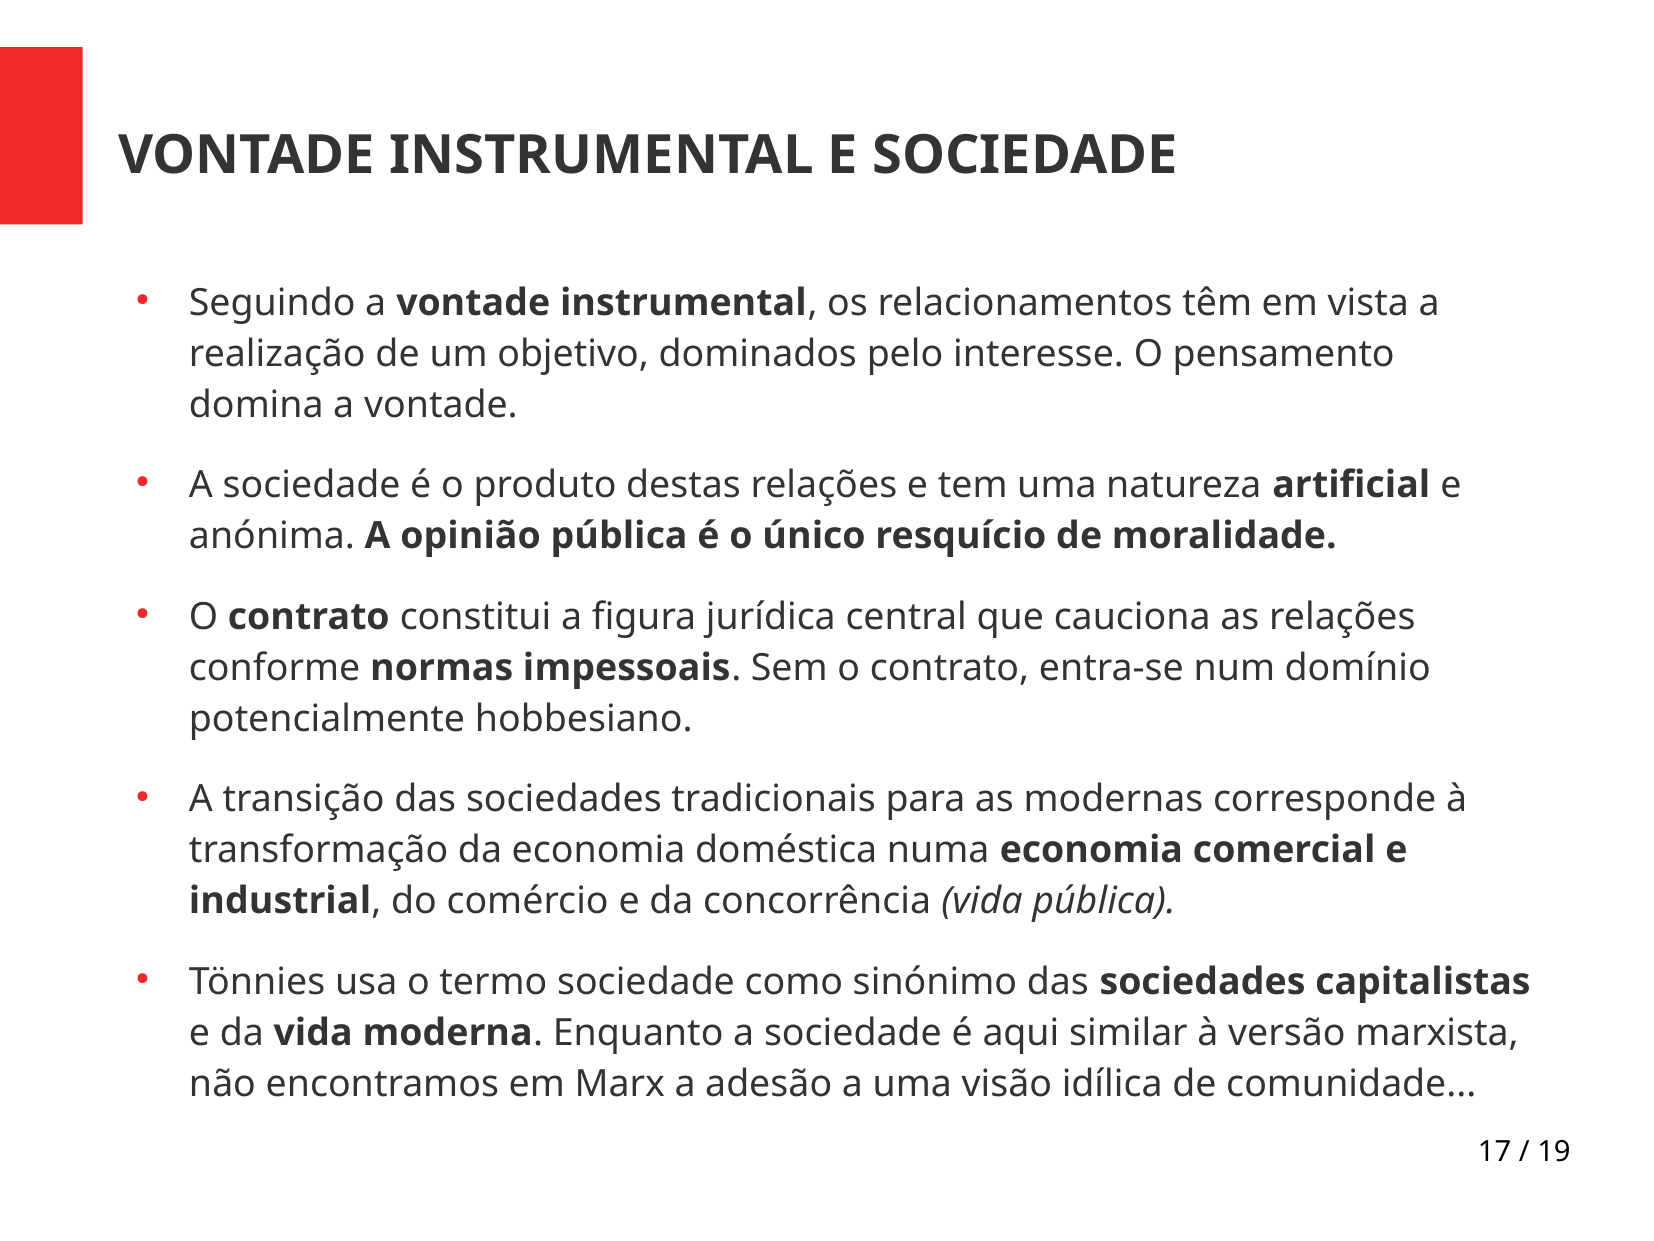

# VONTADE INSTRUMENTAL E SOCIEDADE
Seguindo a vontade instrumental, os relacionamentos têm em vista a realização de um objetivo, dominados pelo interesse. O pensamento domina a vontade.
A sociedade é o produto destas relações e tem uma natureza artificial e anónima. A opinião pública é o único resquício de moralidade.
O contrato constitui a figura jurídica central que cauciona as relações conforme normas impessoais. Sem o contrato, entra-se num domínio potencialmente hobbesiano.
A transição das sociedades tradicionais para as modernas corresponde à transformação da economia doméstica numa economia comercial e industrial, do comércio e da concorrência (vida pública).
Tönnies usa o termo sociedade como sinónimo das sociedades capitalistas e da vida moderna. Enquanto a sociedade é aqui similar à versão marxista, não encontramos em Marx a adesão a uma visão idílica de comunidade...
17